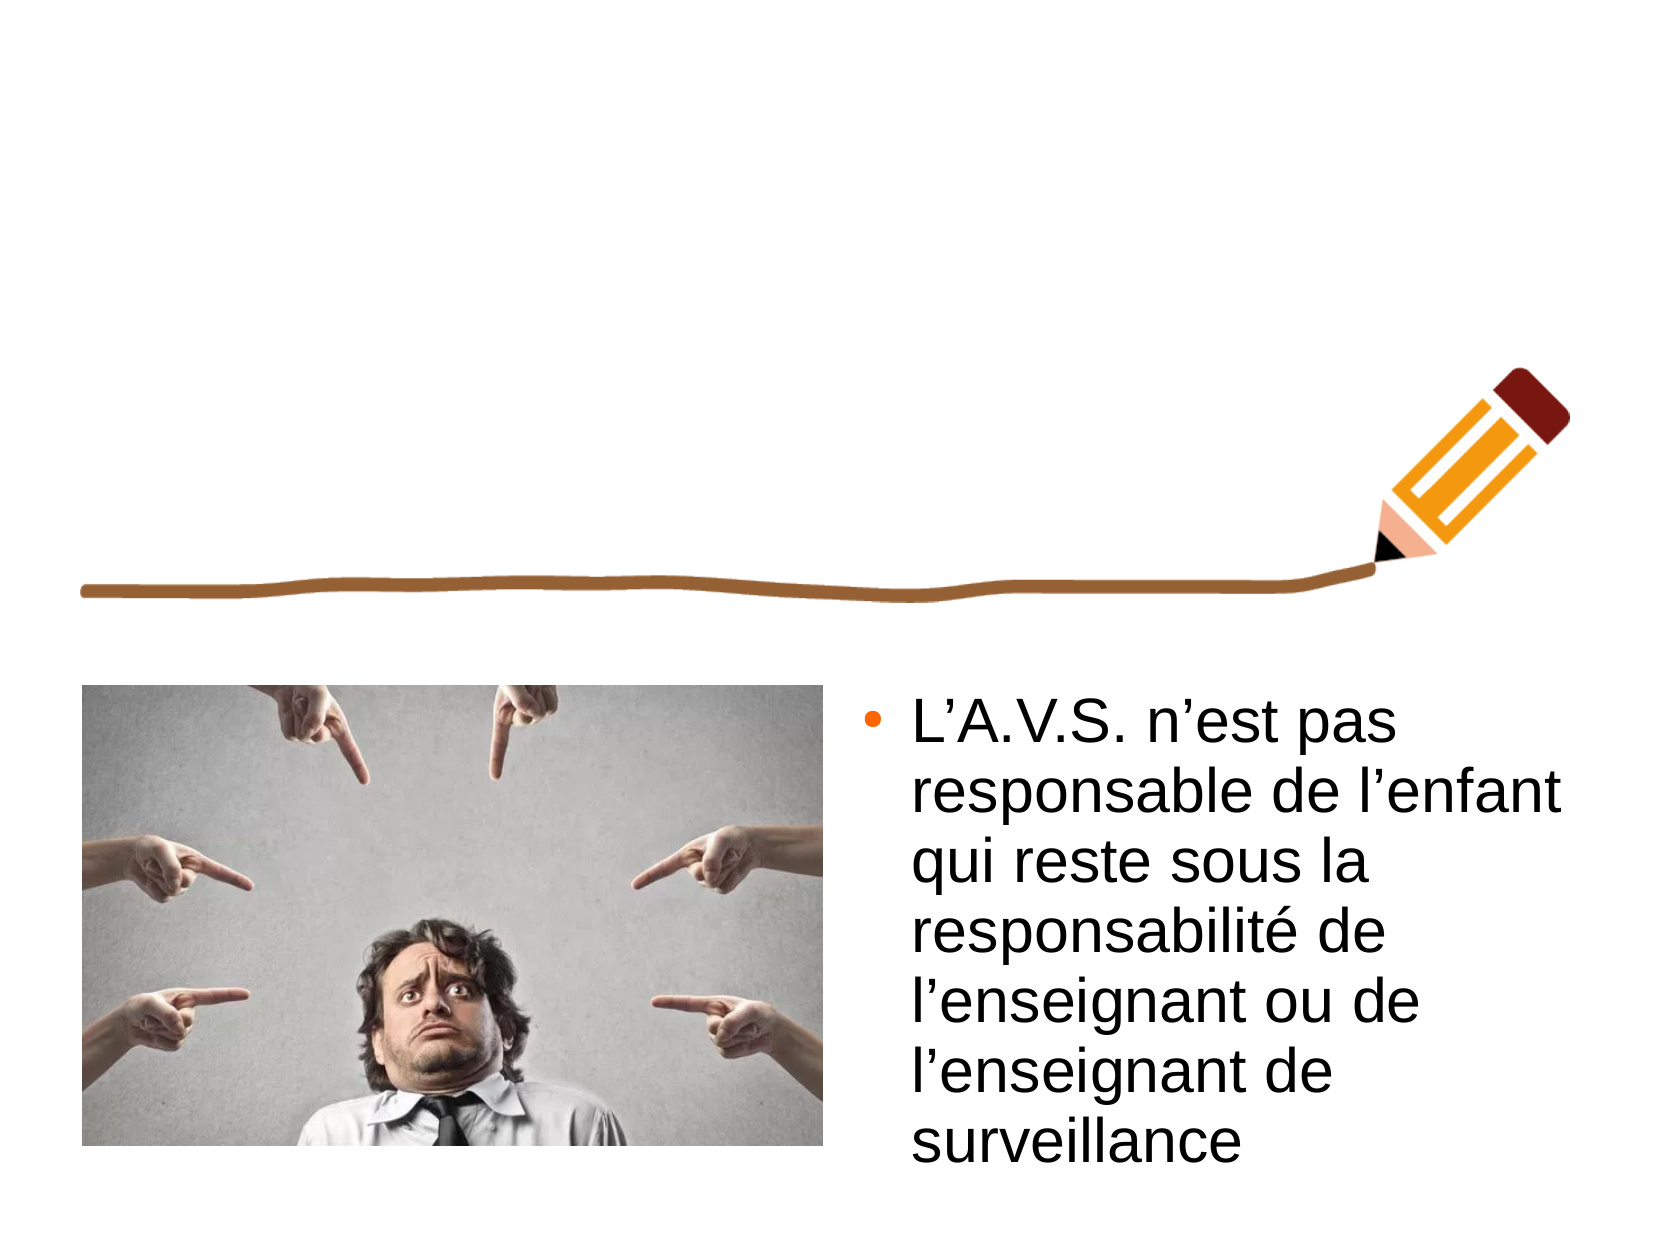

#
L’A.V.S. n’est pas responsable de l’enfant qui reste sous la responsabilité de l’enseignant ou de l’enseignant de surveillance